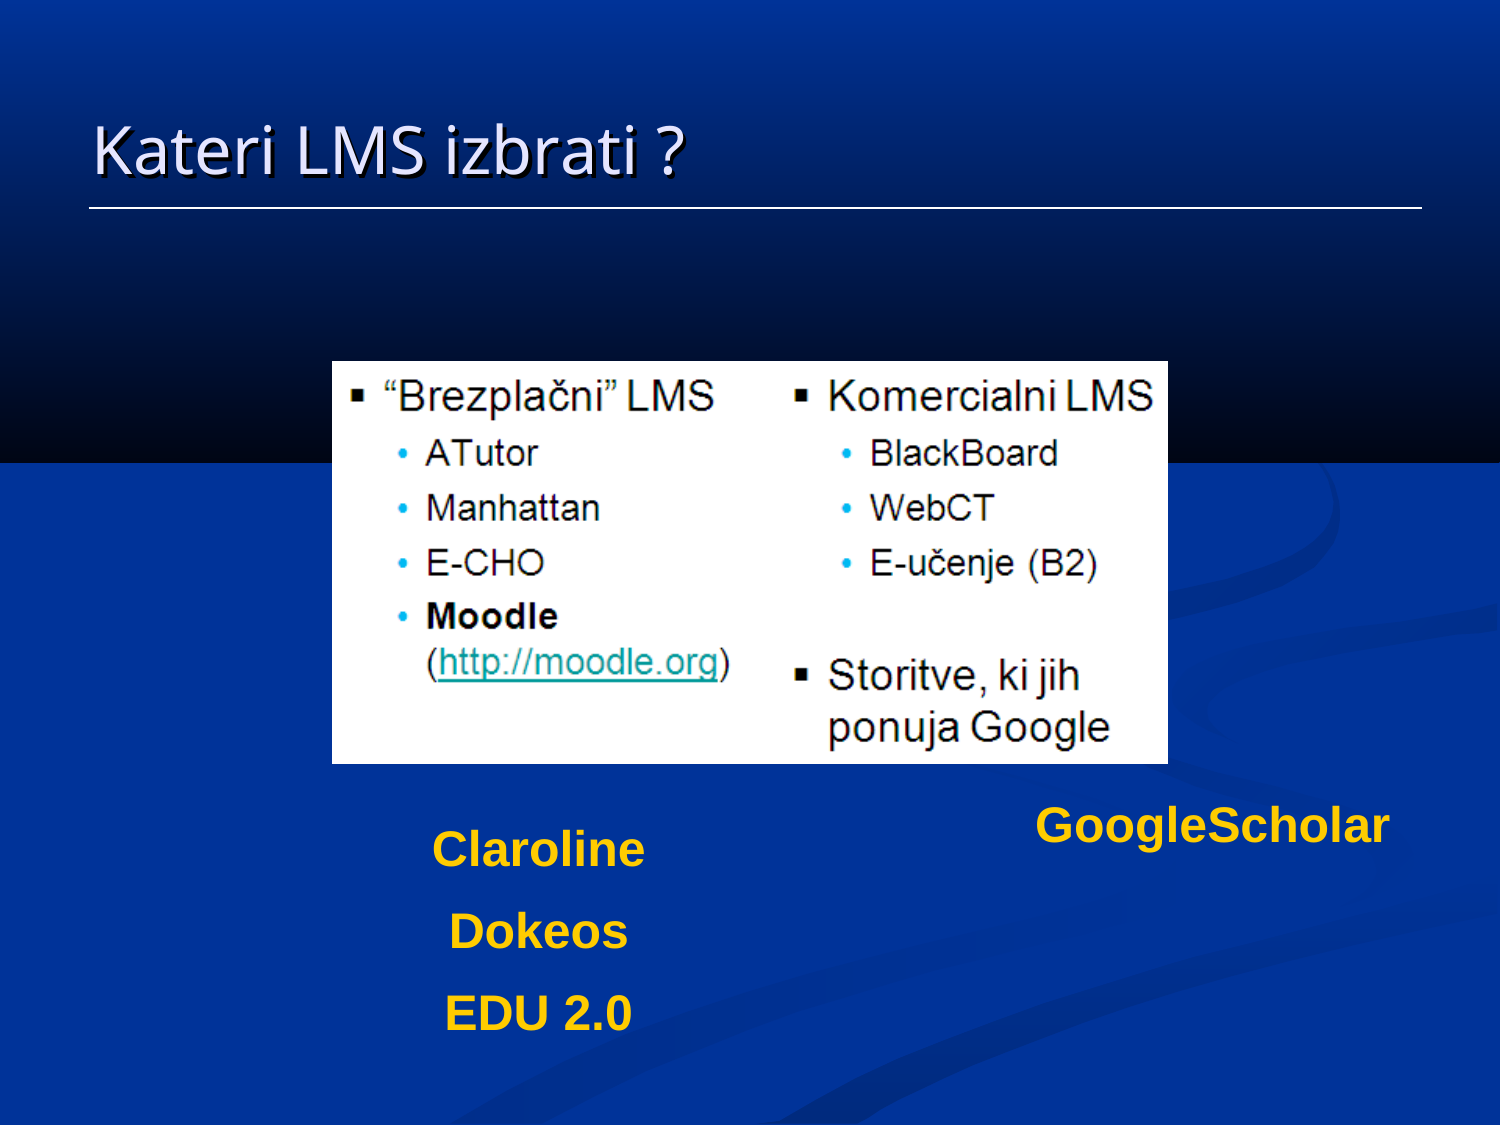

Kateri LMS izbrati ?
GoogleScholar
Claroline
Dokeos
EDU 2.0